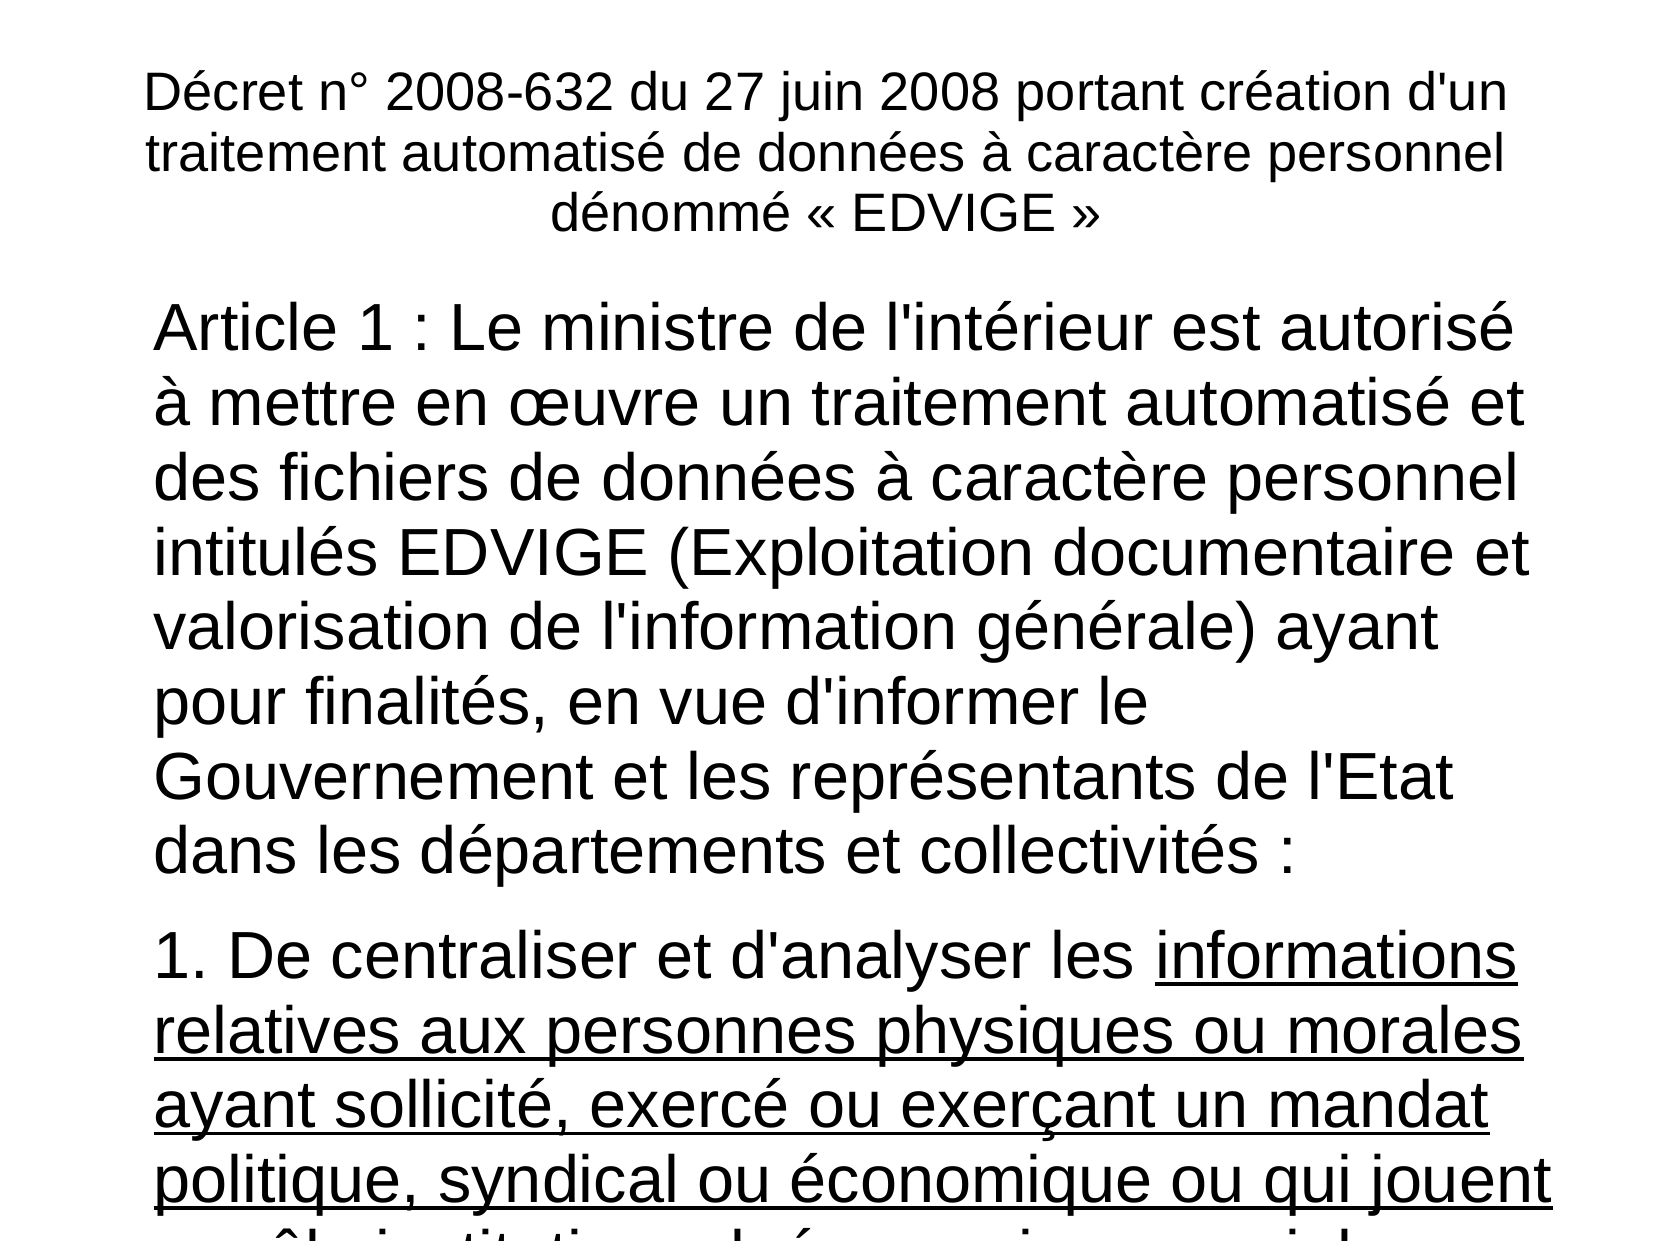

# Décret n° 2008-632 du 27 juin 2008 portant création d'un traitement automatisé de données à caractère personnel dénommé « EDVIGE »
Article 1 : Le ministre de l'intérieur est autorisé à mettre en œuvre un traitement automatisé et des fichiers de données à caractère personnel intitulés EDVIGE (Exploitation documentaire et valorisation de l'information générale) ayant pour finalités, en vue d'informer le Gouvernement et les représentants de l'Etat dans les départements et collectivités :
1. De centraliser et d'analyser les informations relatives aux personnes physiques ou morales ayant sollicité, exercé ou exerçant un mandat politique, syndical ou économique ou qui jouent un rôle institutionnel, économique, social ou religieux significatif, sous condition que ces informations soient nécessaires au Gouvernement ou à ses représentants pour l'exercice de leurs responsabilités ;